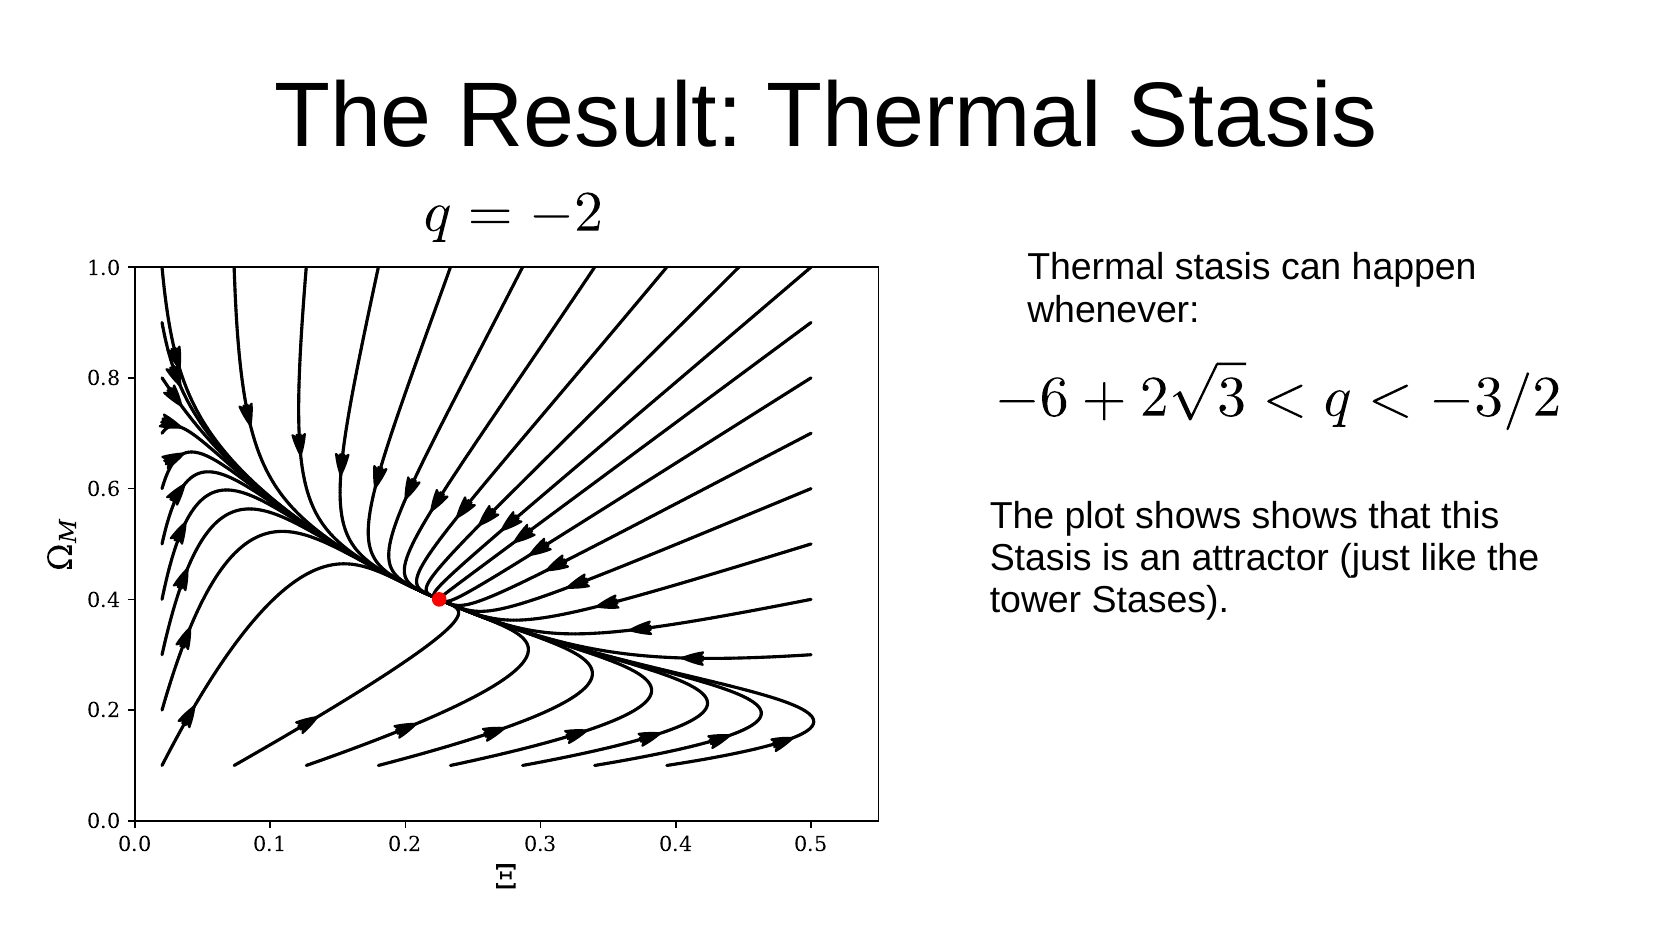

# The Result: Thermal Stasis
Thermal stasis can happen whenever:
The plot shows shows that this Stasis is an attractor (just like the tower Stases).